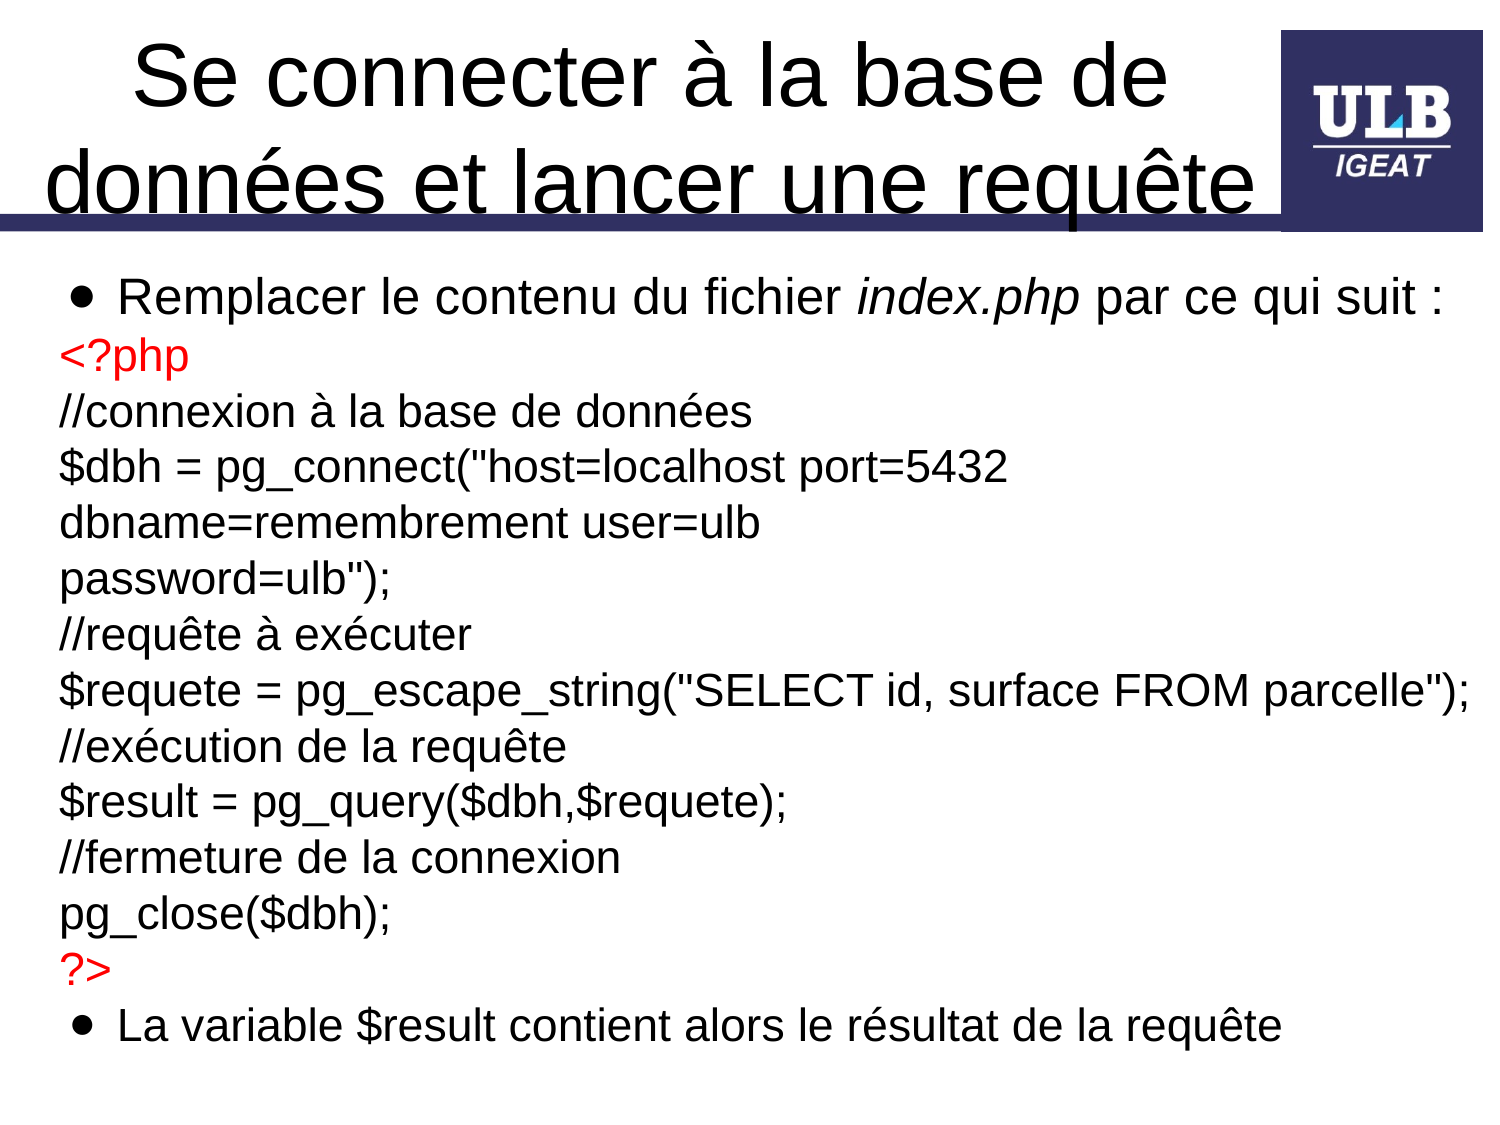

# Se connecter à la base de données et lancer une requête
Remplacer le contenu du fichier index.php par ce qui suit :
<?php
//connexion à la base de données
$dbh = pg_connect("host=localhost port=5432 dbname=remembrement user=ulb
password=ulb");
//requête à exécuter
$requete = pg_escape_string("SELECT id, surface FROM parcelle");
//exécution de la requête
$result = pg_query($dbh,$requete);
//fermeture de la connexion
pg_close($dbh);
?>
La variable $result contient alors le résultat de la requête